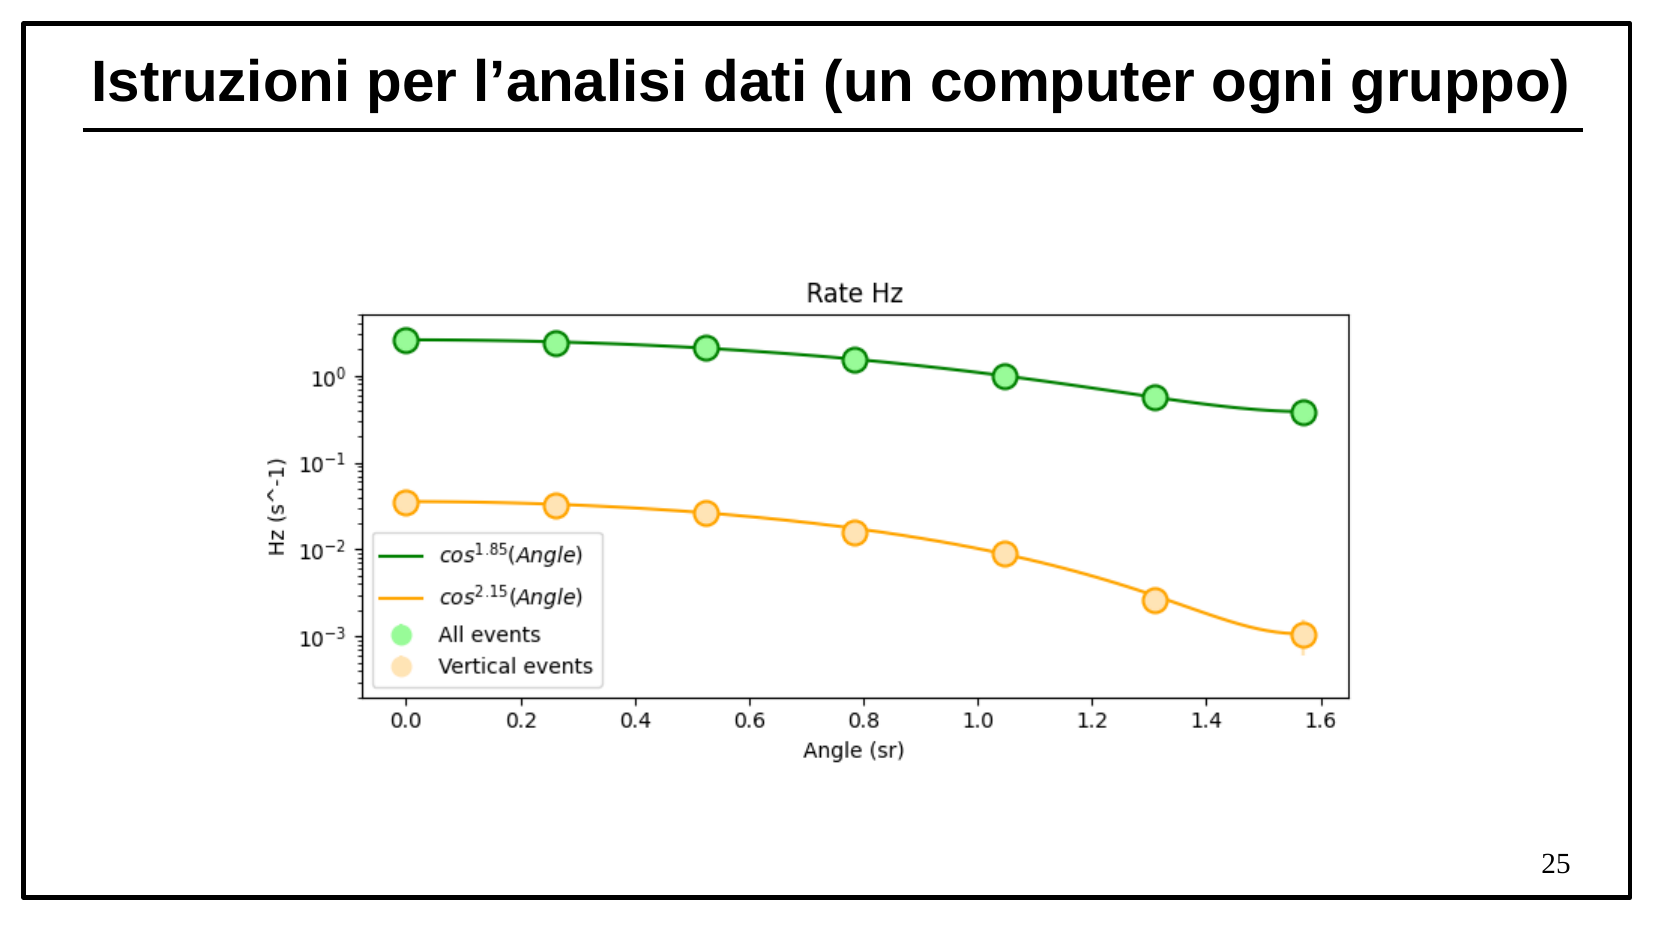

Istruzioni per l’analisi dati (un computer ogni gruppo)
25